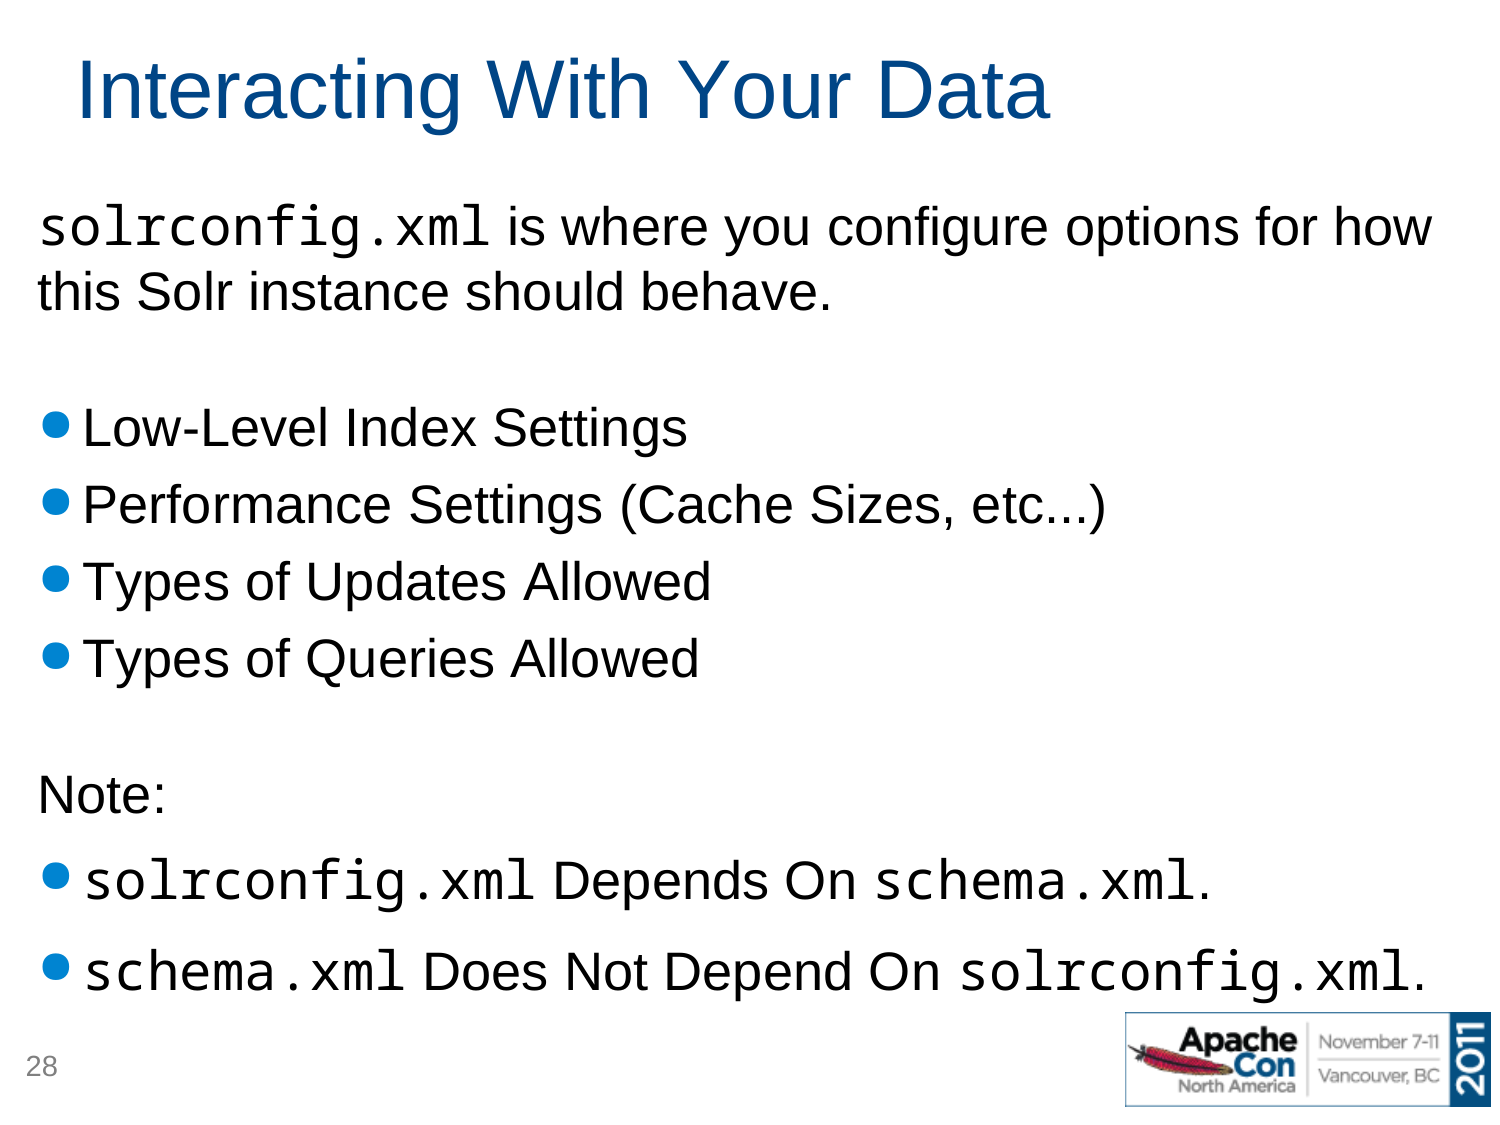

# Interacting With Your Data
solrconfig.xml is where you configure options for how this Solr instance should behave.
Low-Level Index Settings
Performance Settings (Cache Sizes, etc...)
Types of Updates Allowed
Types of Queries Allowed
Note:
solrconfig.xml Depends On schema.xml.
schema.xml Does Not Depend On solrconfig.xml.
28